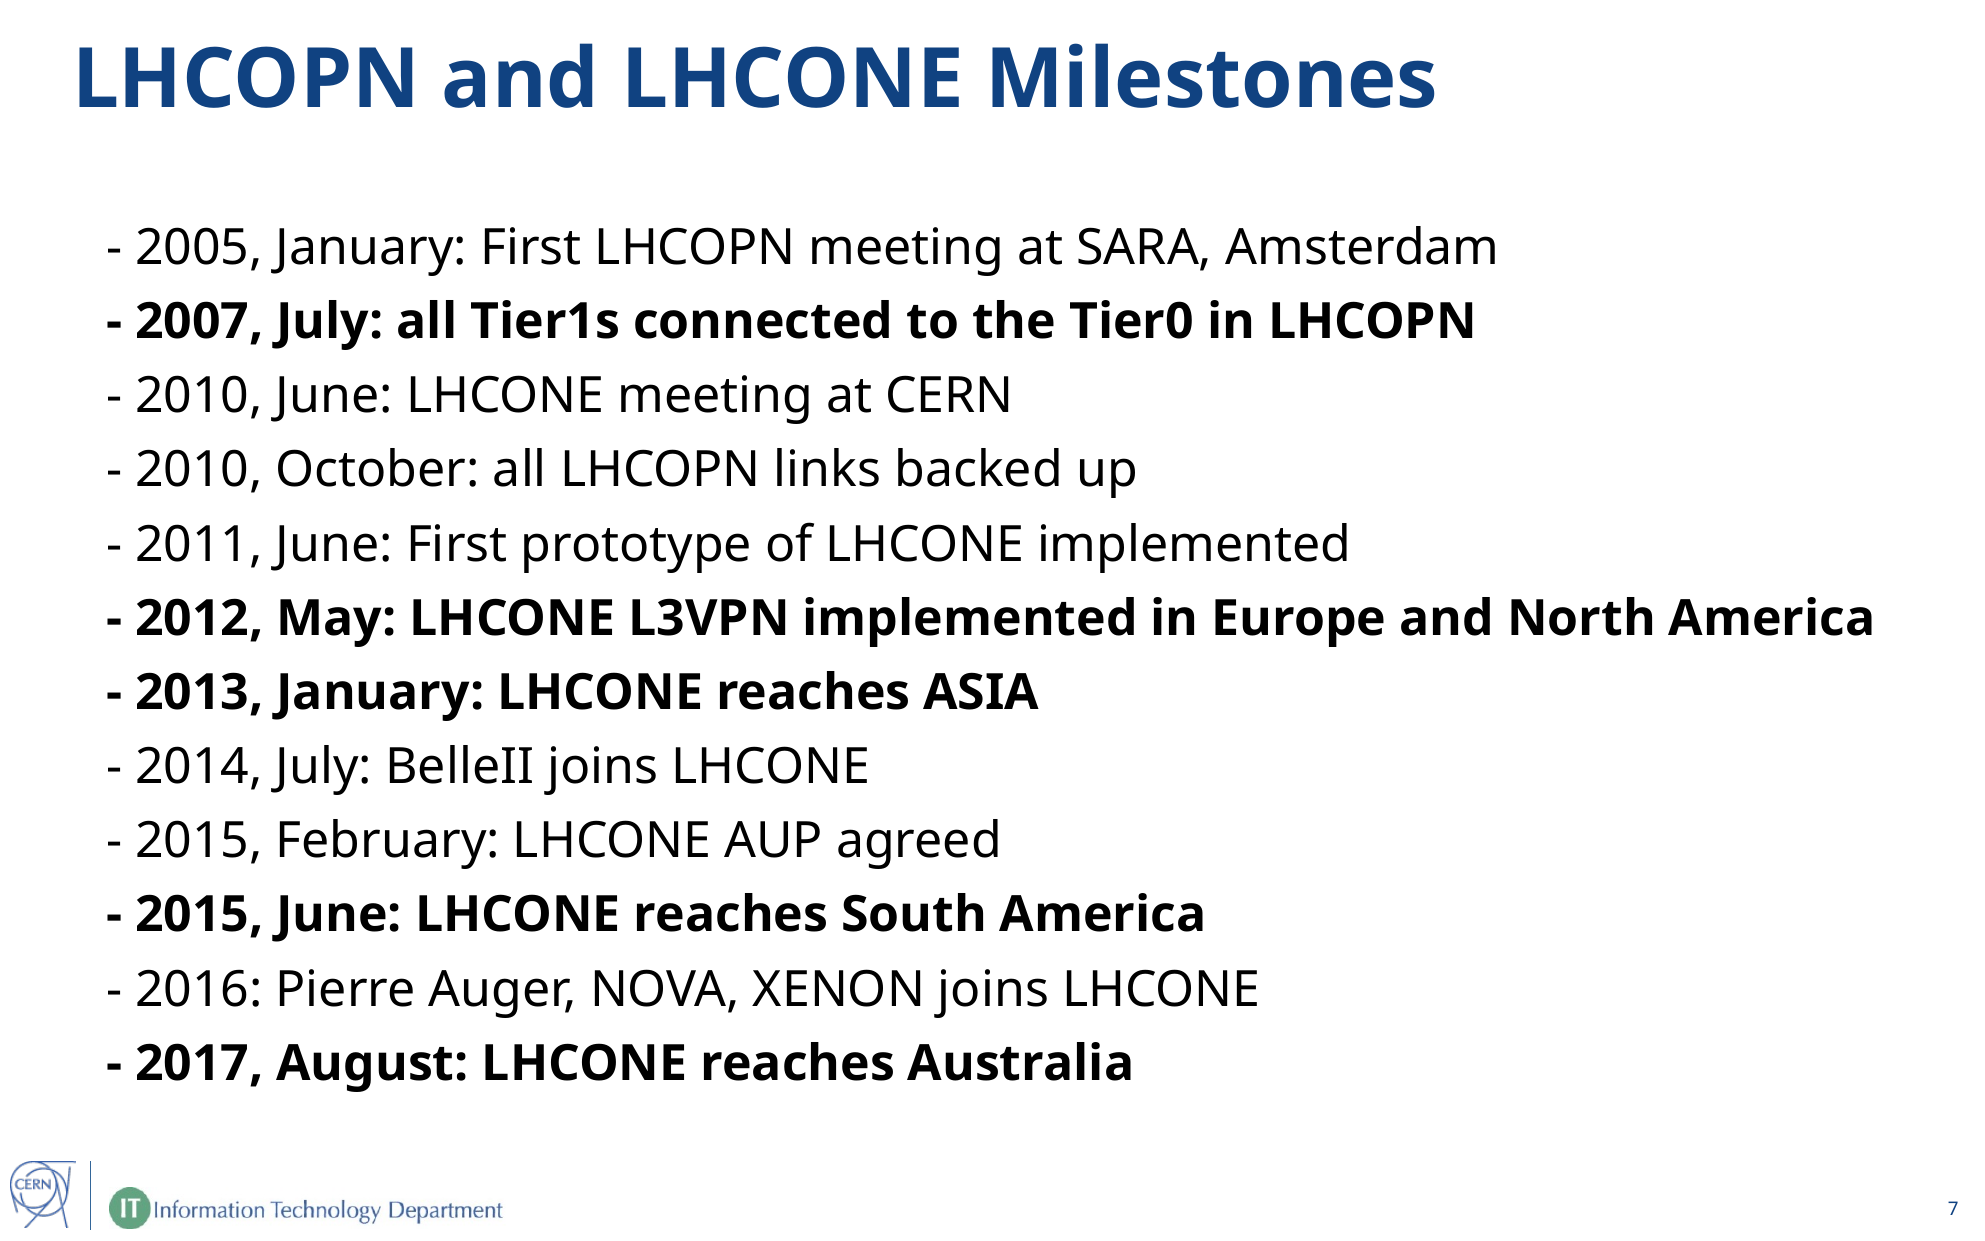

# LHCOPN and LHCONE Milestones
- 2005, January: First LHCOPN meeting at SARA, Amsterdam
- 2007, July: all Tier1s connected to the Tier0 in LHCOPN
- 2010, June: LHCONE meeting at CERN
- 2010, October: all LHCOPN links backed up
- 2011, June: First prototype of LHCONE implemented
- 2012, May: LHCONE L3VPN implemented in Europe and North America
- 2013, January: LHCONE reaches ASIA
- 2014, July: BelleII joins LHCONE
- 2015, February: LHCONE AUP agreed
- 2015, June: LHCONE reaches South America
- 2016: Pierre Auger, NOVA, XENON joins LHCONE
- 2017, August: LHCONE reaches Australia